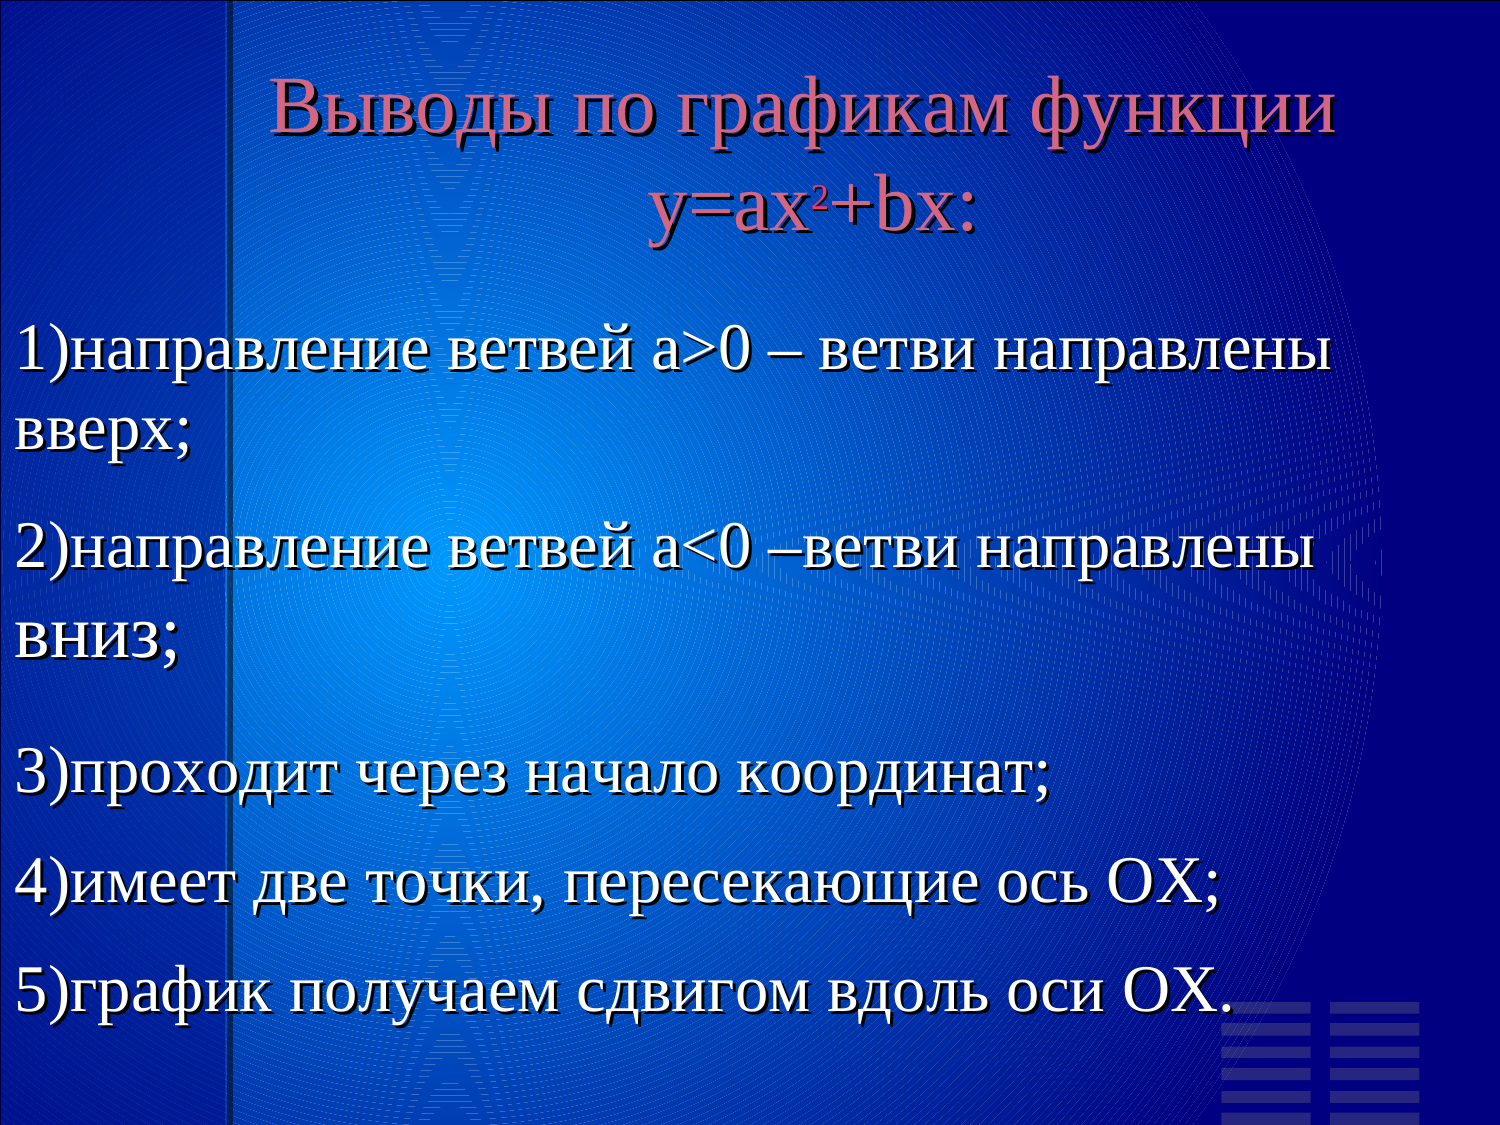

# Выводы по графикам функции y=aх2+bx:
1)направление ветвей a>0 – ветви направлены вверх;
2)направление ветвей a<0 –ветви направлены вниз;
3)проходит через начало координат;
4)имеет две точки, пересекающие ось ОХ;
5)график получаем сдвигом вдоль оси ОХ.